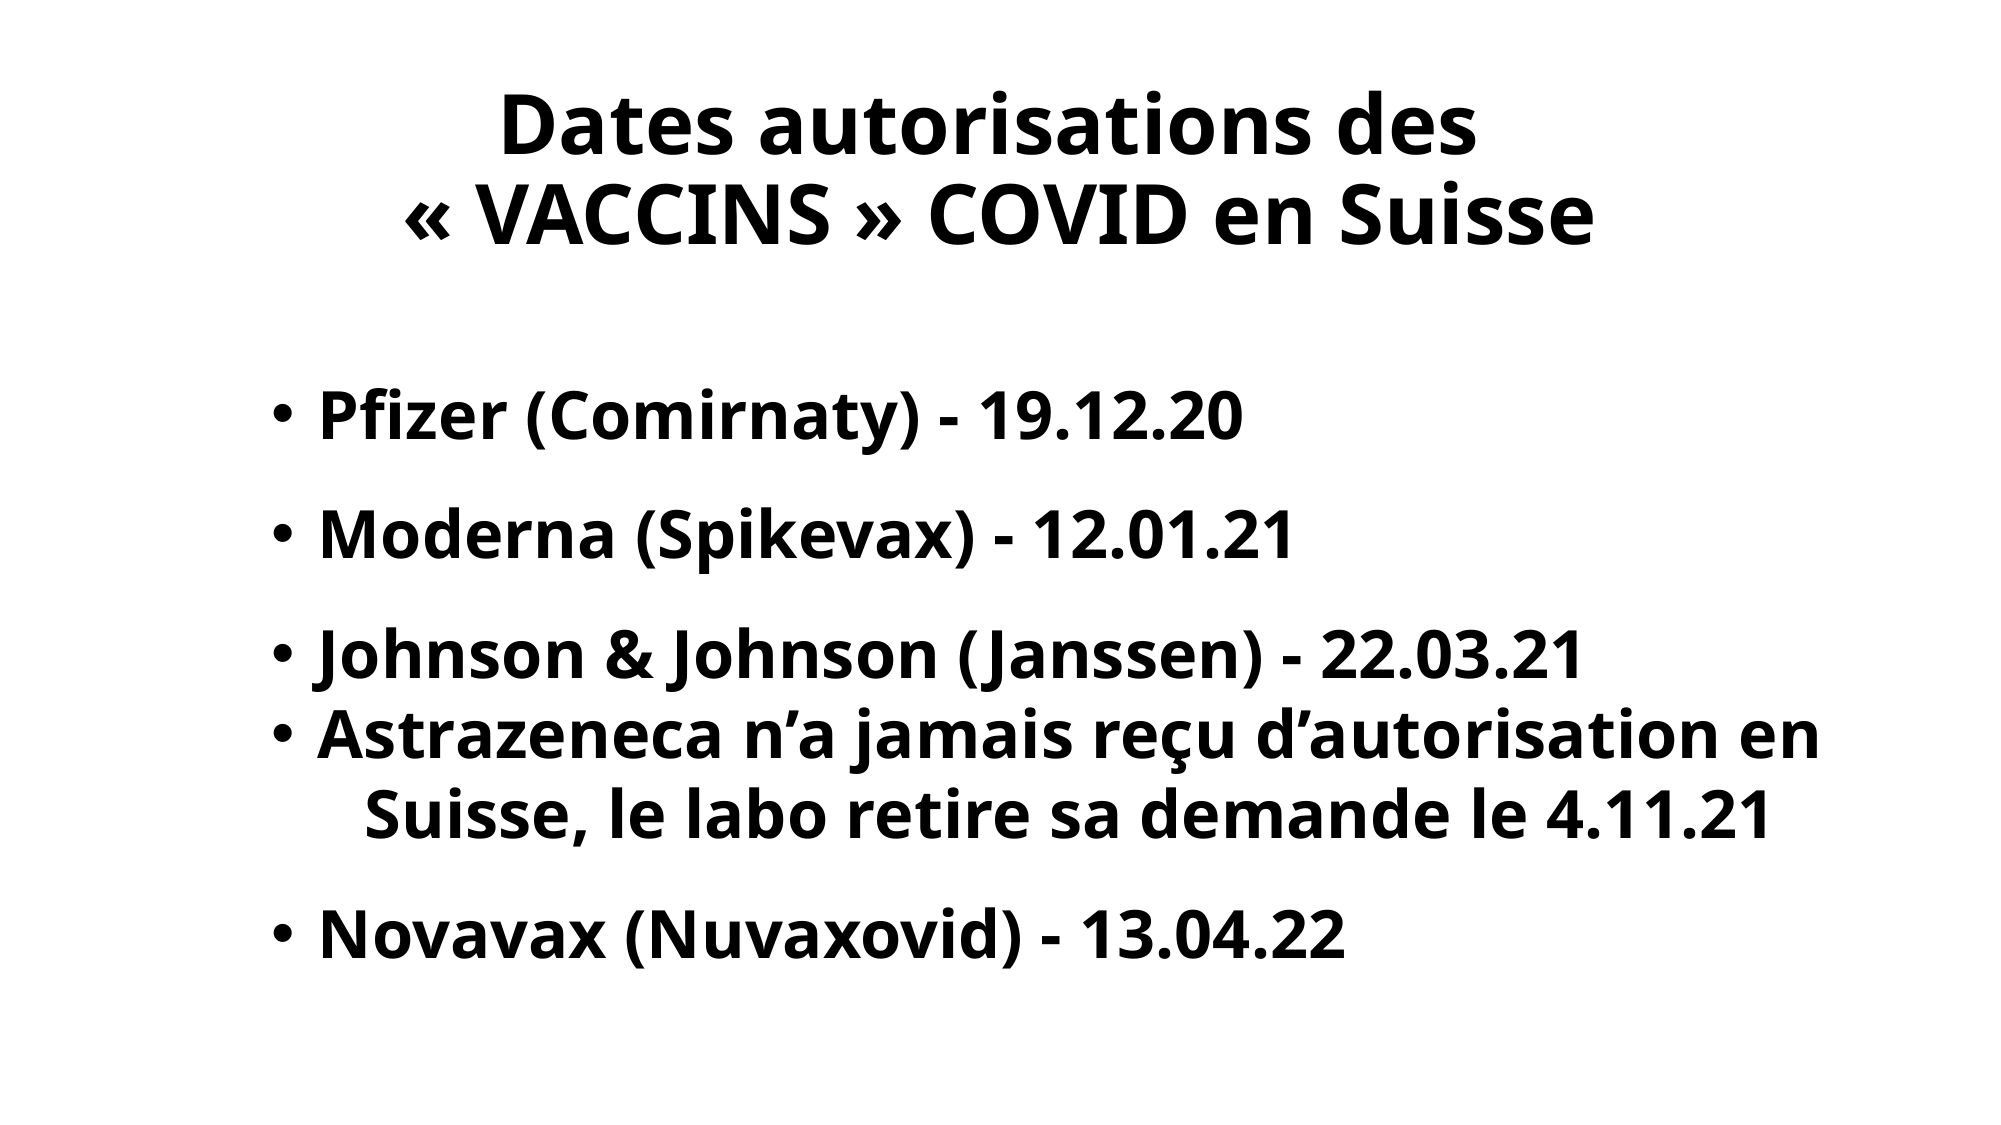

# Dates autorisations des « VACCINS » COVID en Suisse
Pfizer (Comirnaty) - 19.12.20
Moderna (Spikevax) - 12.01.21
Johnson & Johnson (Janssen) - 22.03.21
Astrazeneca n’a jamais reçu d’autorisation en Suisse, le labo retire sa demande le 4.11.21
Novavax (Nuvaxovid) - 13.04.22